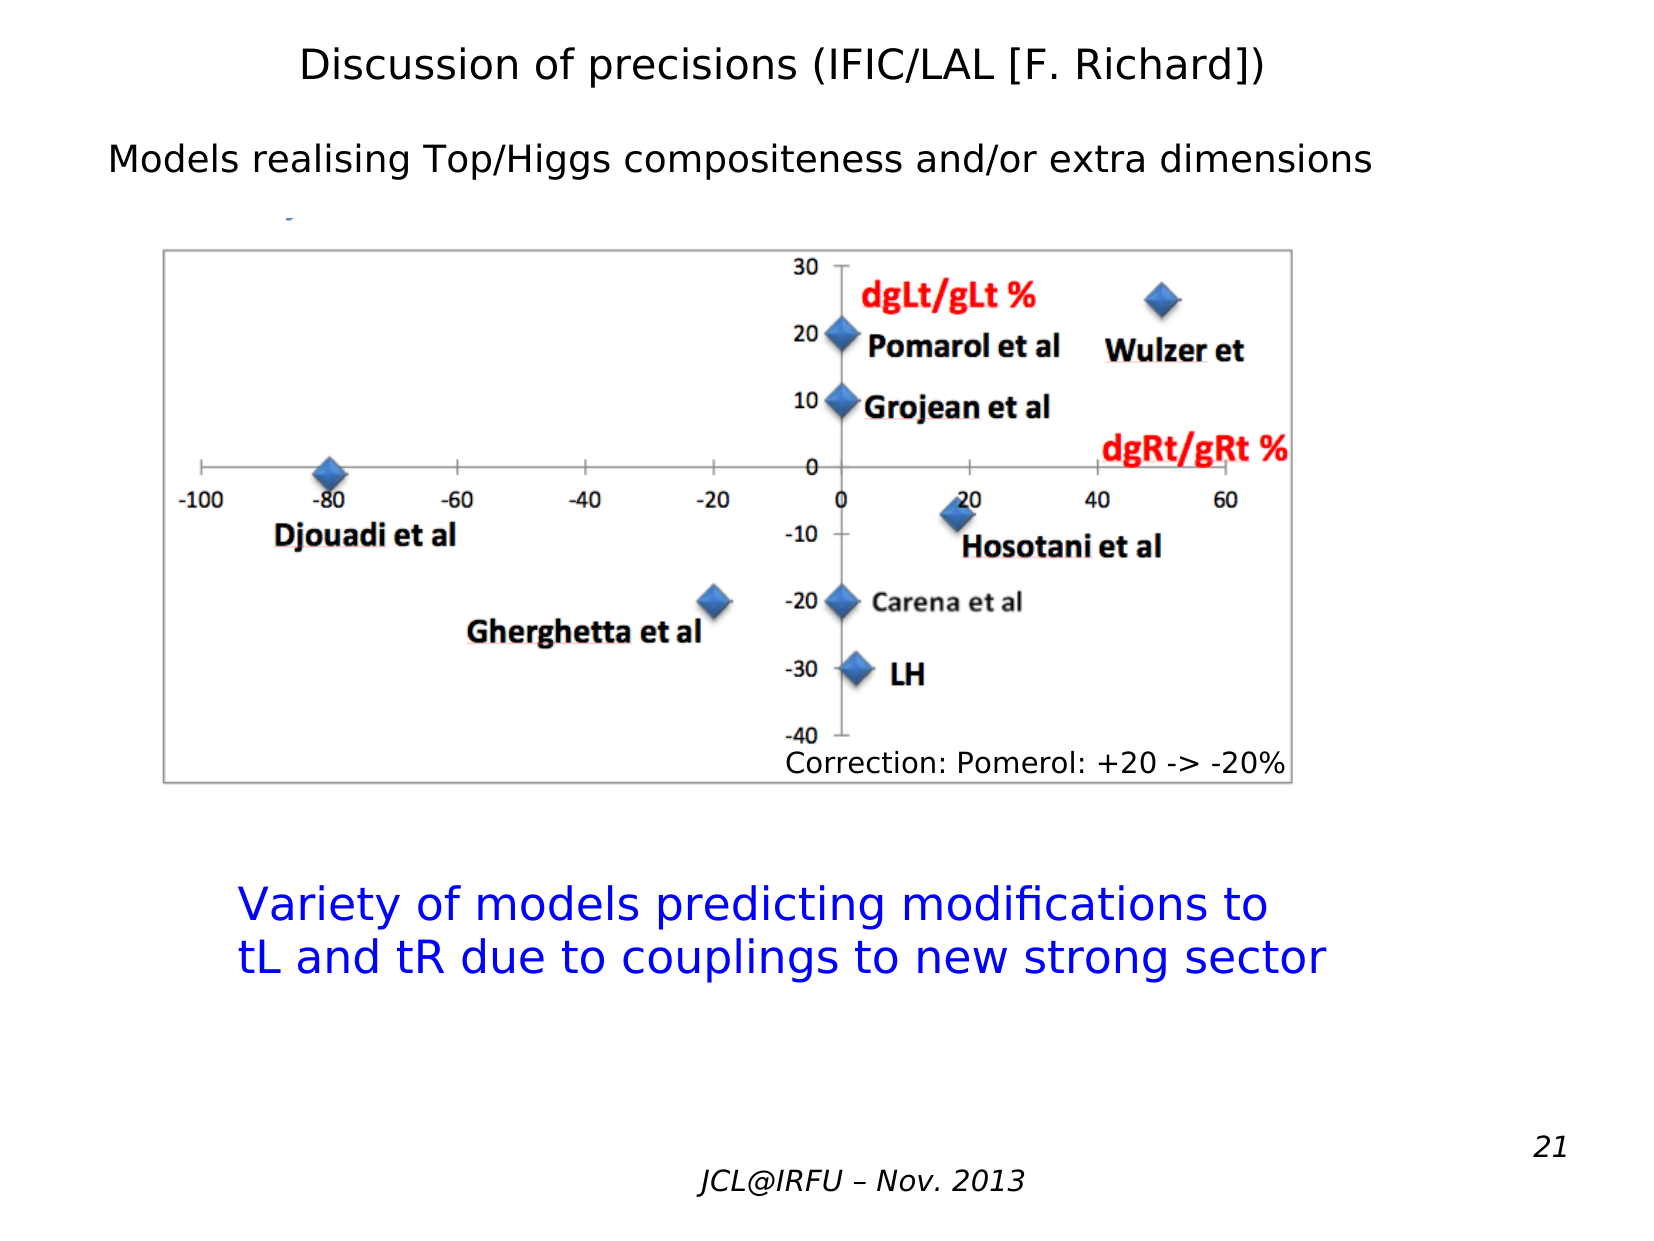

Discussion of precisions (IFIC/LAL [F. Richard])
Models realising Top/Higgs compositeness and/or extra dimensions
Correction: Pomerol: +20 -> -20%
Variety of models predicting modifications to
tL and tR due to couplings to new strong sector
FCPPL Workshop - March 2012
21